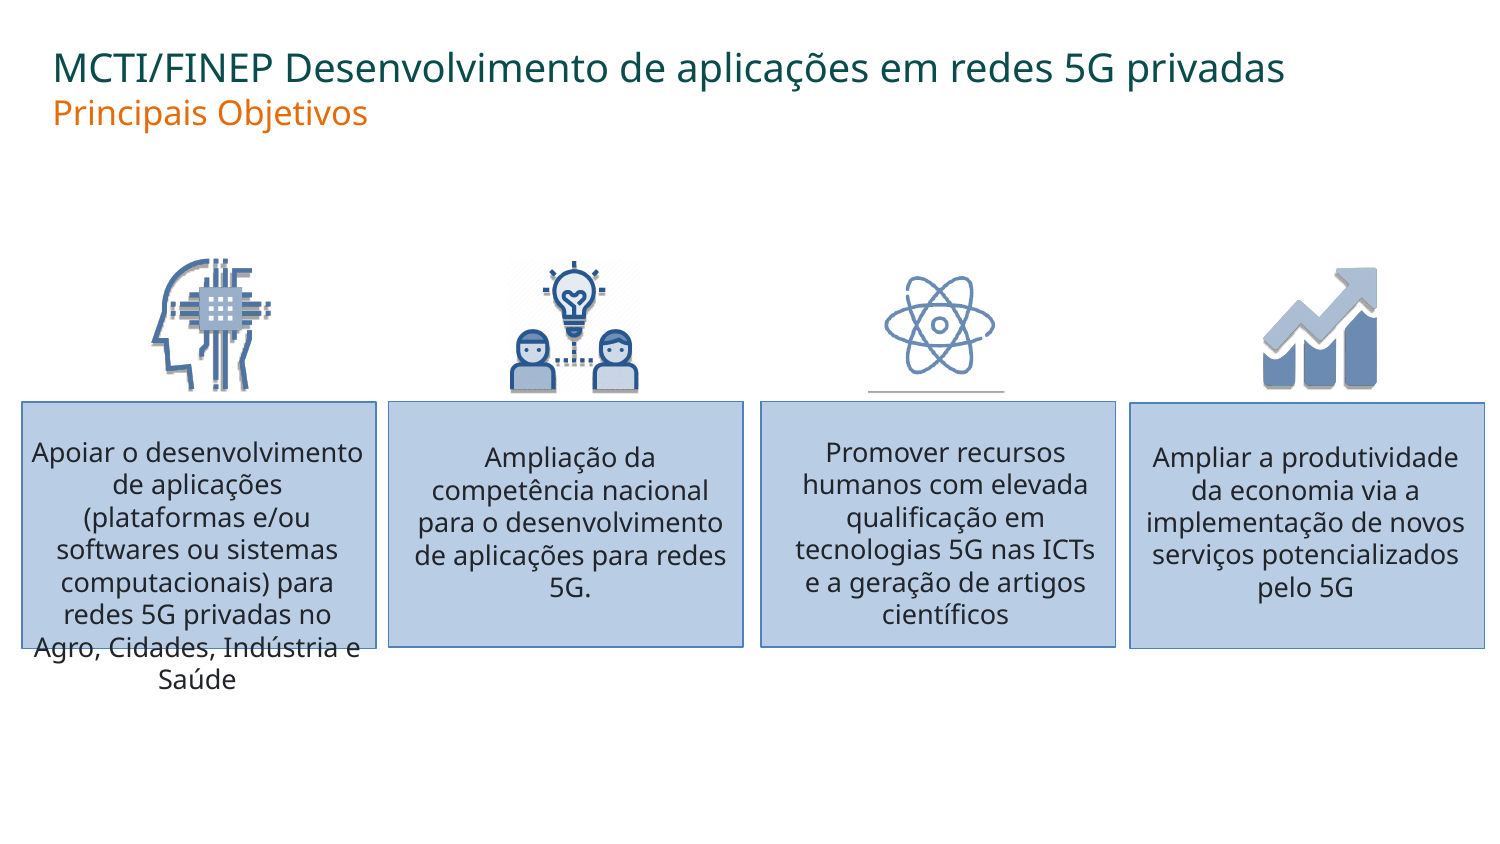

MCTI/FINEP Desenvolvimento de aplicações em redes 5G privadas
Principais Objetivos
Apoiar o desenvolvimento de aplicações (plataformas e/ou softwares ou sistemas computacionais) para redes 5G privadas no Agro, Cidades, Indústria e Saúde
Promover recursos humanos com elevada qualificação em tecnologias 5G nas ICTs e a geração de artigos científicos
Ampliar a produtividade da economia via a implementação de novos serviços potencializados pelo 5G
Ampliação da competência nacional para o desenvolvimento de aplicações para redes 5G.